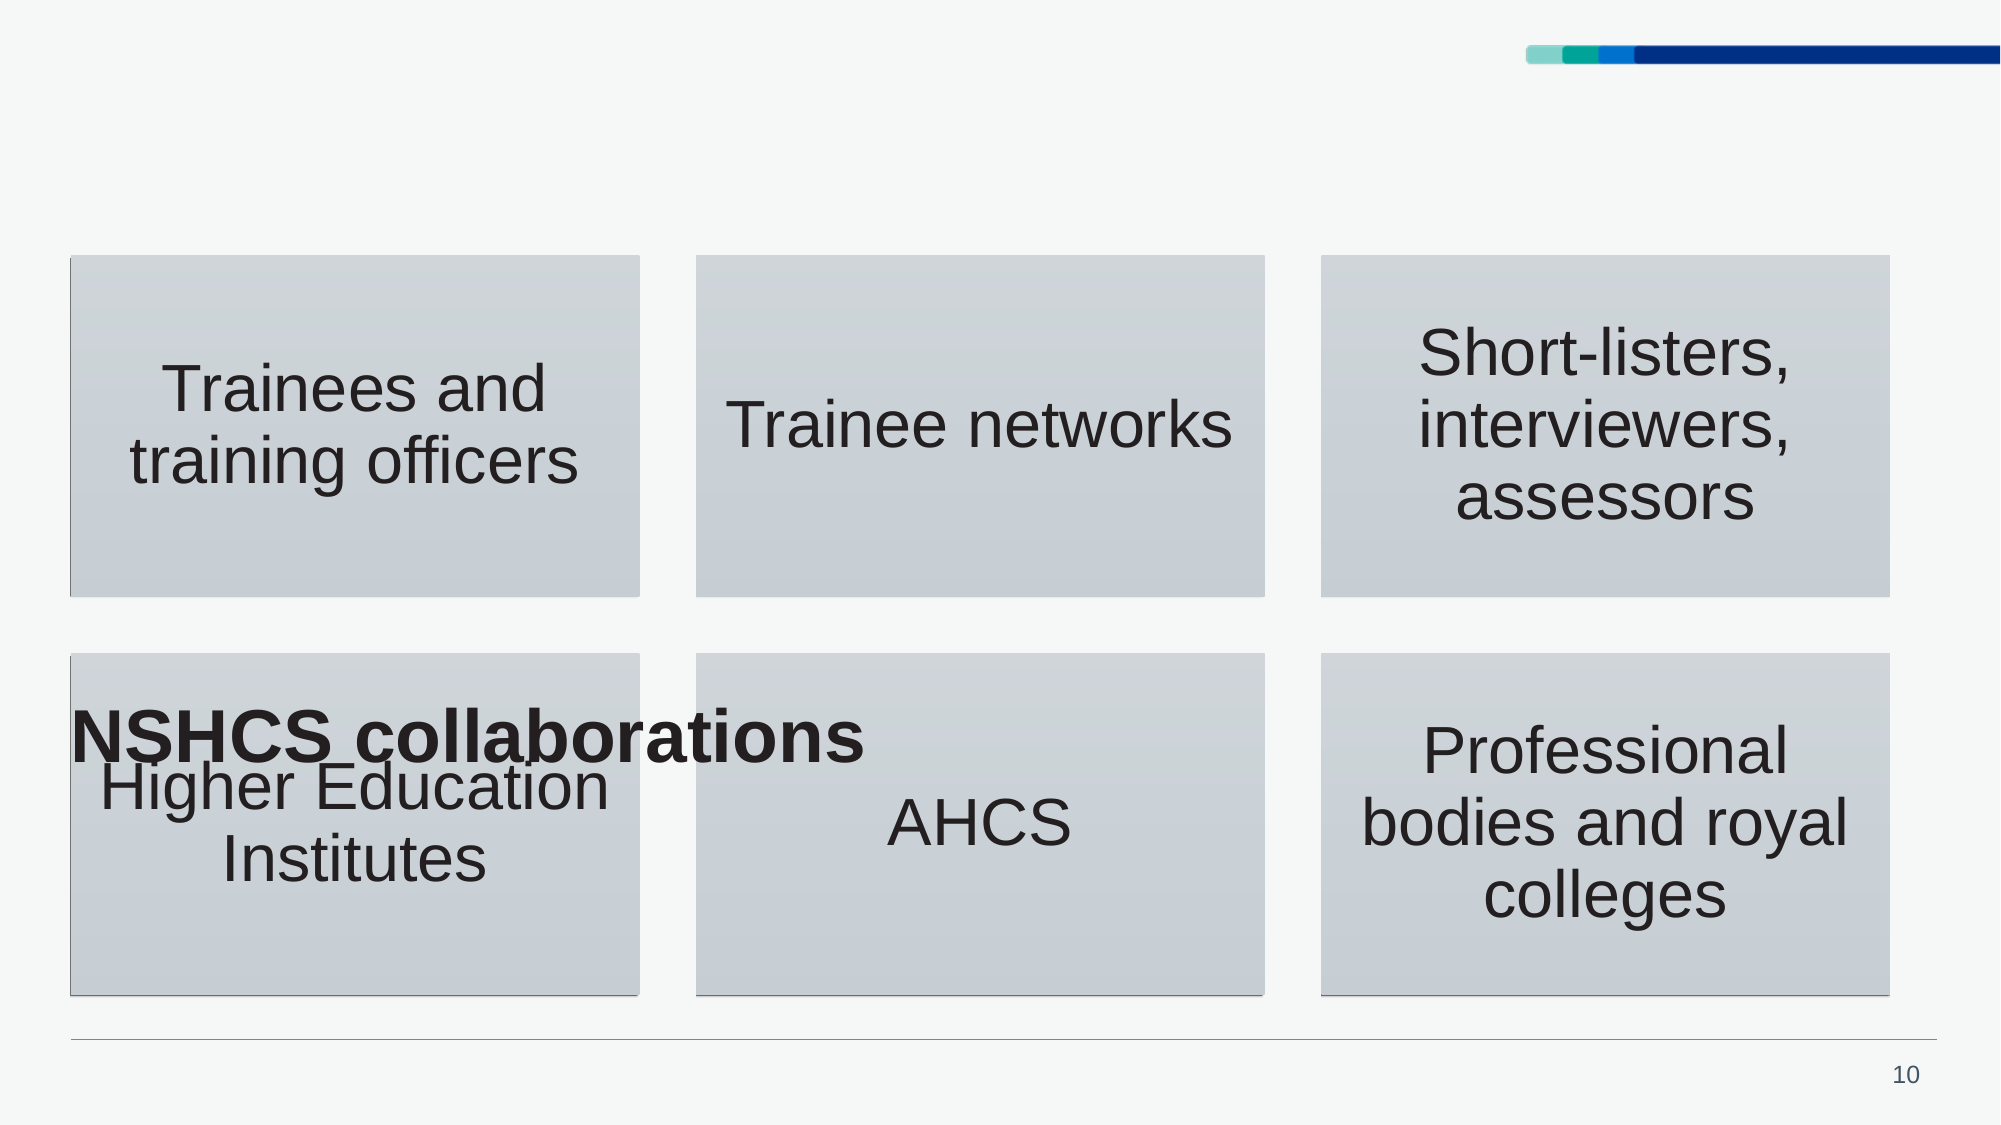

Trainees and training officers
Trainee networks
Short-listers, interviewers, assessors
Higher Education Institutes
AHCS
Professional bodies and royal colleges
# NSHCS collaborations